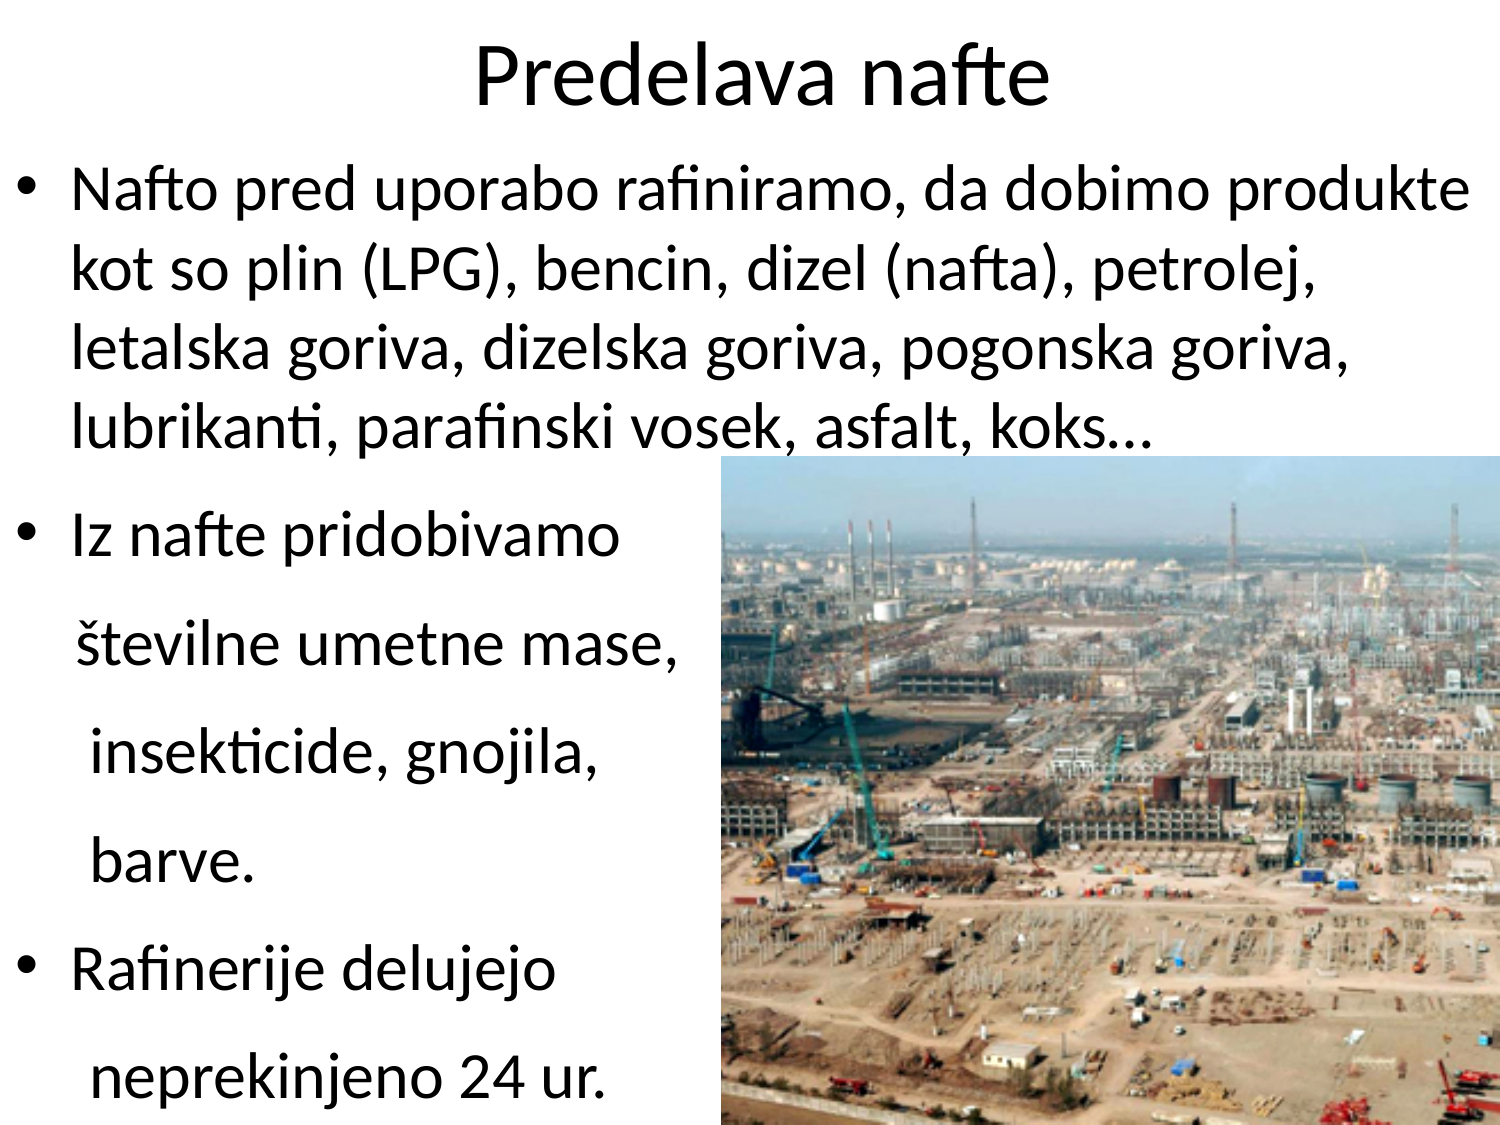

# Predelava nafte
Nafto pred uporabo rafiniramo, da dobimo produkte kot so plin (LPG), bencin, dizel (nafta), petrolej, letalska goriva, dizelska goriva, pogonska goriva, lubrikanti, parafinski vosek, asfalt, koks…
Iz nafte pridobivamo
 številne umetne mase,
	insekticide, gnojila,
	barve.
Rafinerije delujejo
	neprekinjeno 24 ur.